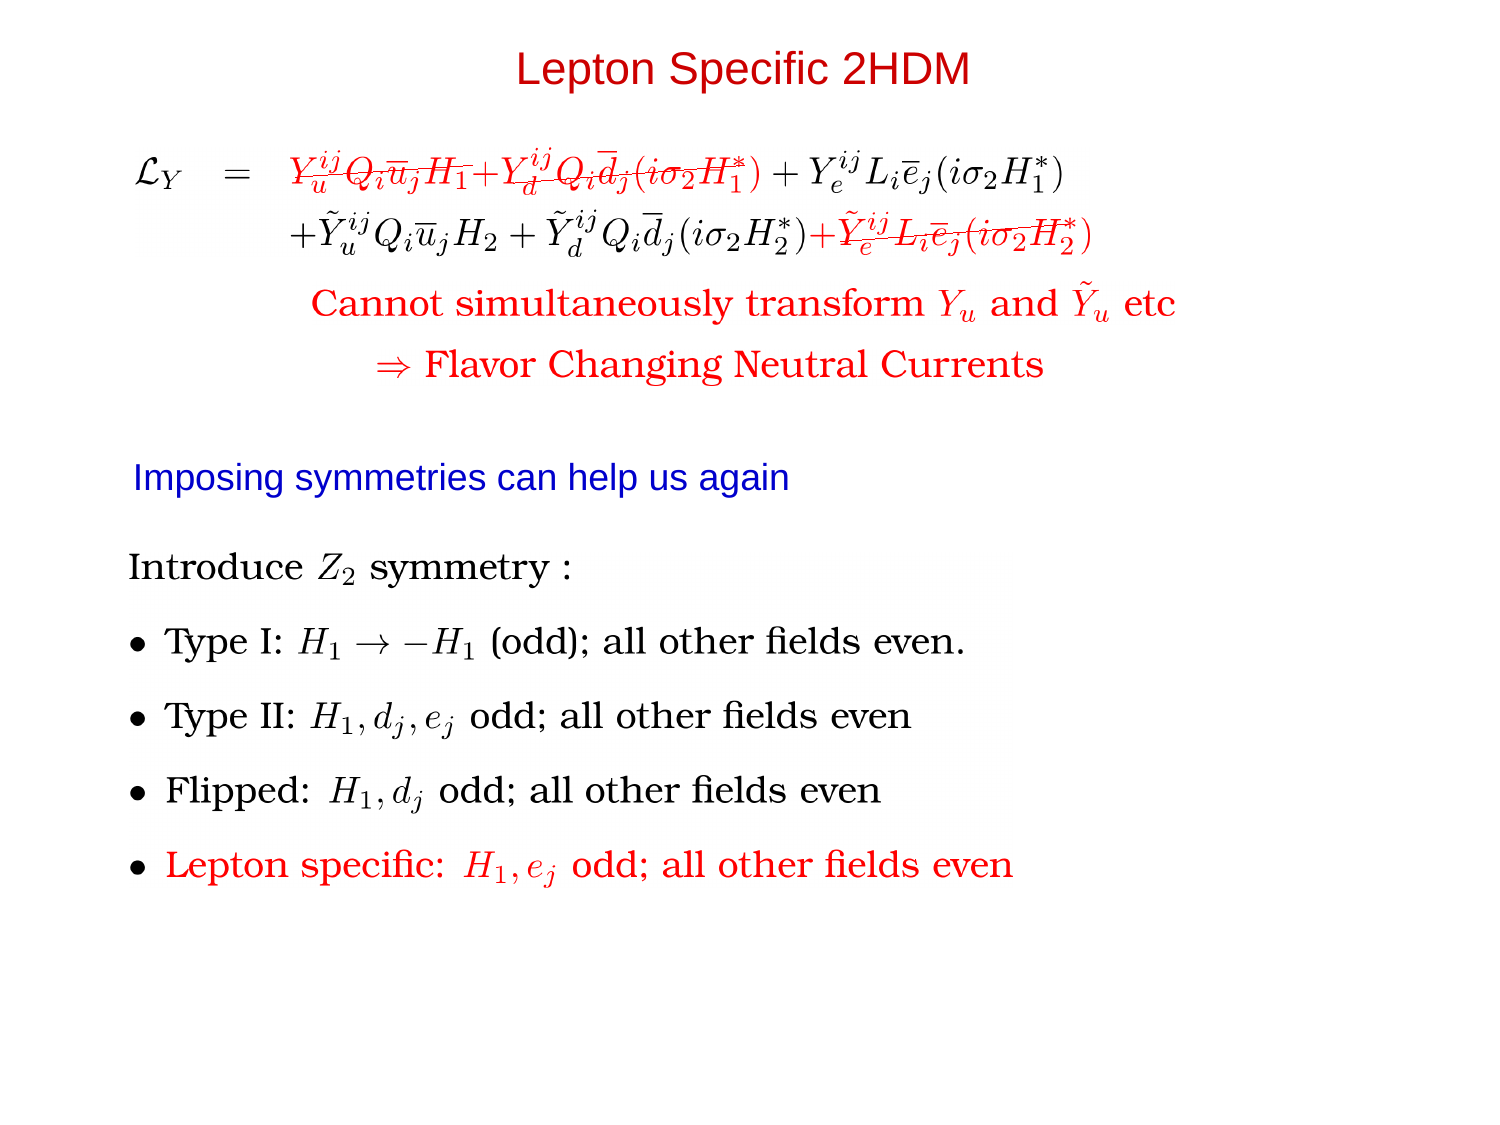

Lepton Specific 2HDM
Imposing symmetries can help us again